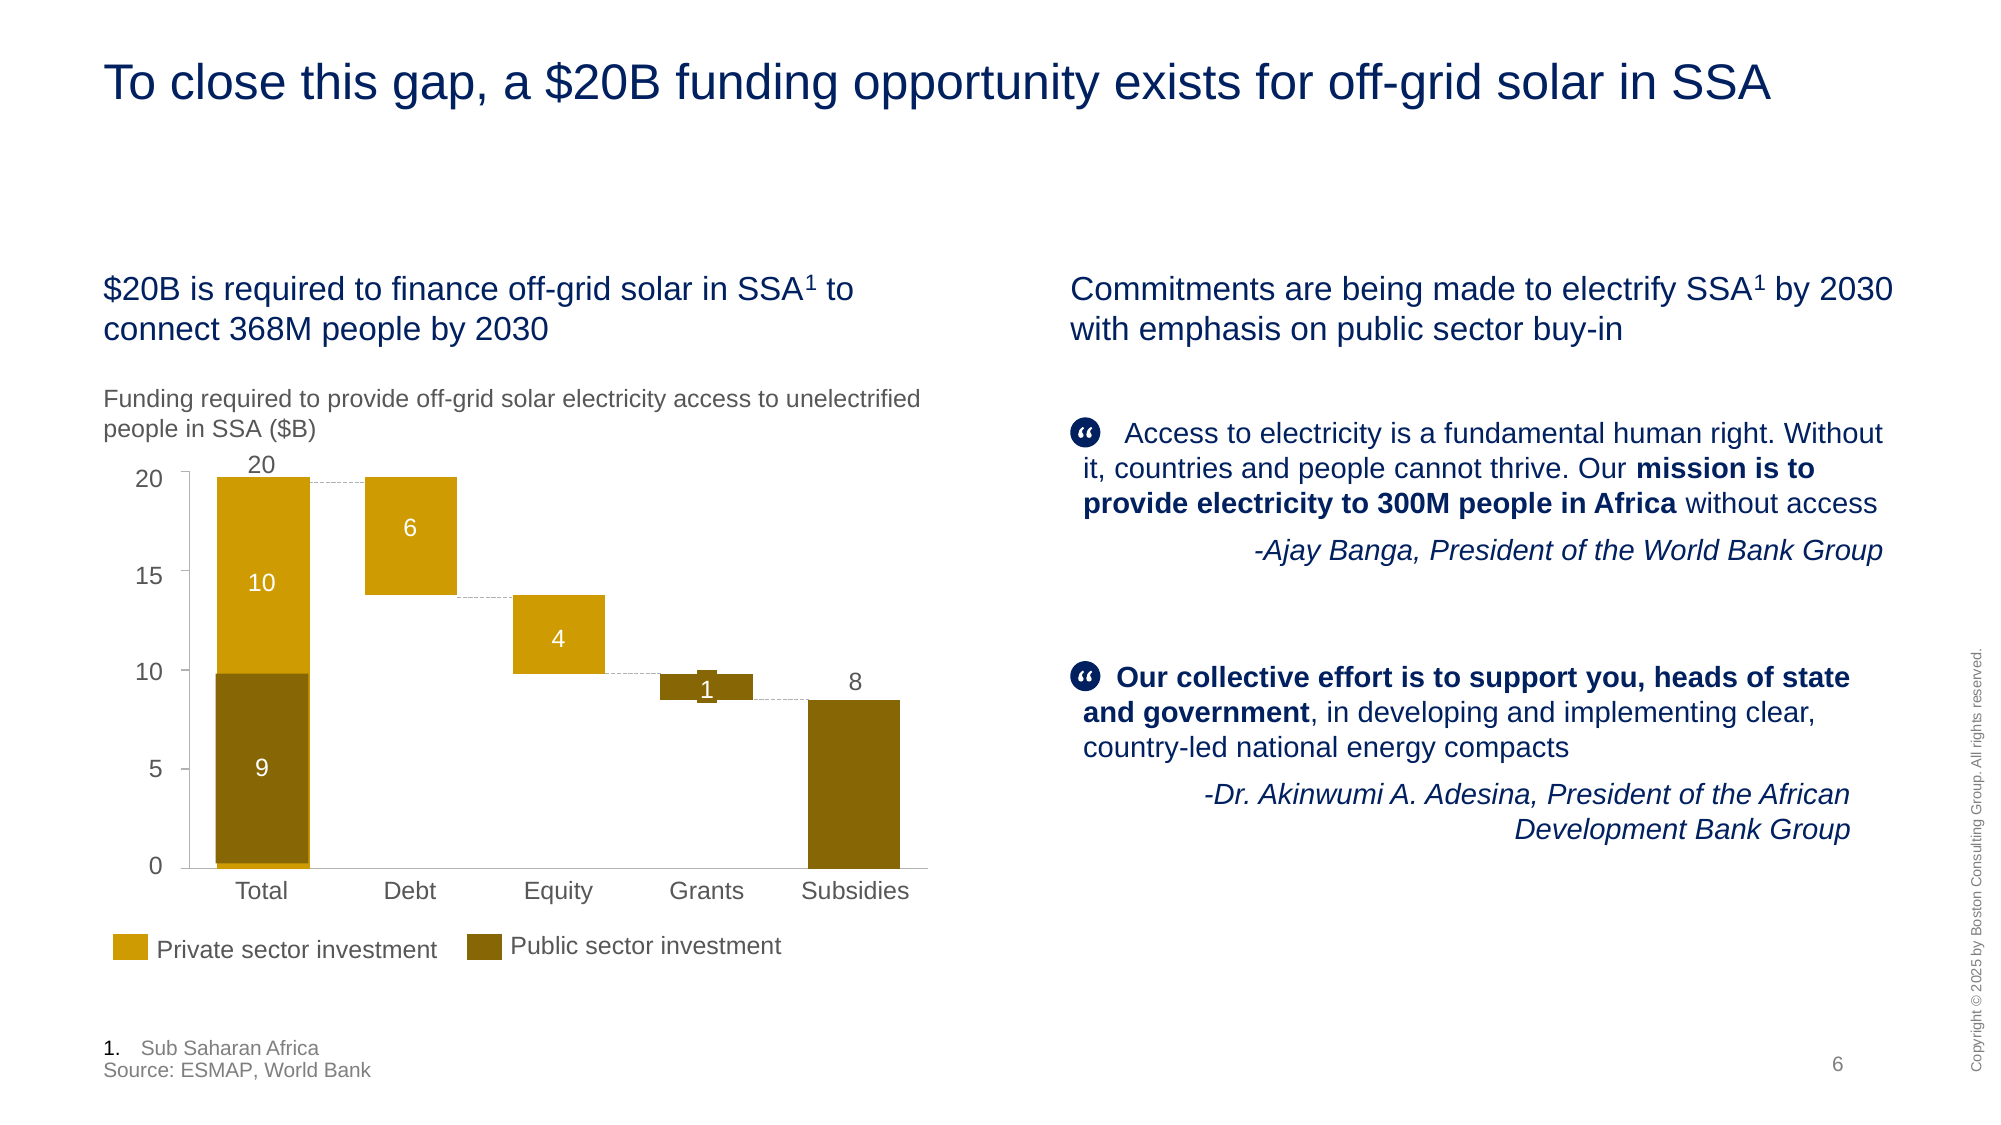

# To close this gap, a $20B funding opportunity exists for off-grid solar in SSA
$20B is required to finance off-grid solar in SSA1 to connect 368M people by 2030
Commitments are being made to electrify SSA1 by 2030 with emphasis on public sector buy-in
Funding required to provide off-grid solar electricity access to unelectrified people in SSA ($B)
 Access to electricity is a fundamental human right. Without it, countries and people cannot thrive. Our mission is to provide electricity to 300M people in Africa without access
-Ajay Banga, President of the World Bank Group
20
20
### Chart
| Category | Series1 | Series2 |
|---|---|---|
| 1 | 19726578862.995 | None |
| 2 | 13780166675.1357 | 5946412187.8593 |
| 3 | 9815891882.61306 | 3964274792.52261 |
| 4 | 8464434567.31658 | 1351457315.29648 |
| 5 | 8464434567.31658 | None |6
15
10
4
 Our collective effort is to support you, heads of state and government, in developing and implementing clear, country-led national energy compacts
-Dr. Akinwumi A. Adesina, President of the African Development Bank Group
10
8
1
9
5
0
Total
Debt
Equity
Grants
Subsidies
Private sector investment
Public sector investment
Sub Saharan Africa
Source: ESMAP, World Bank